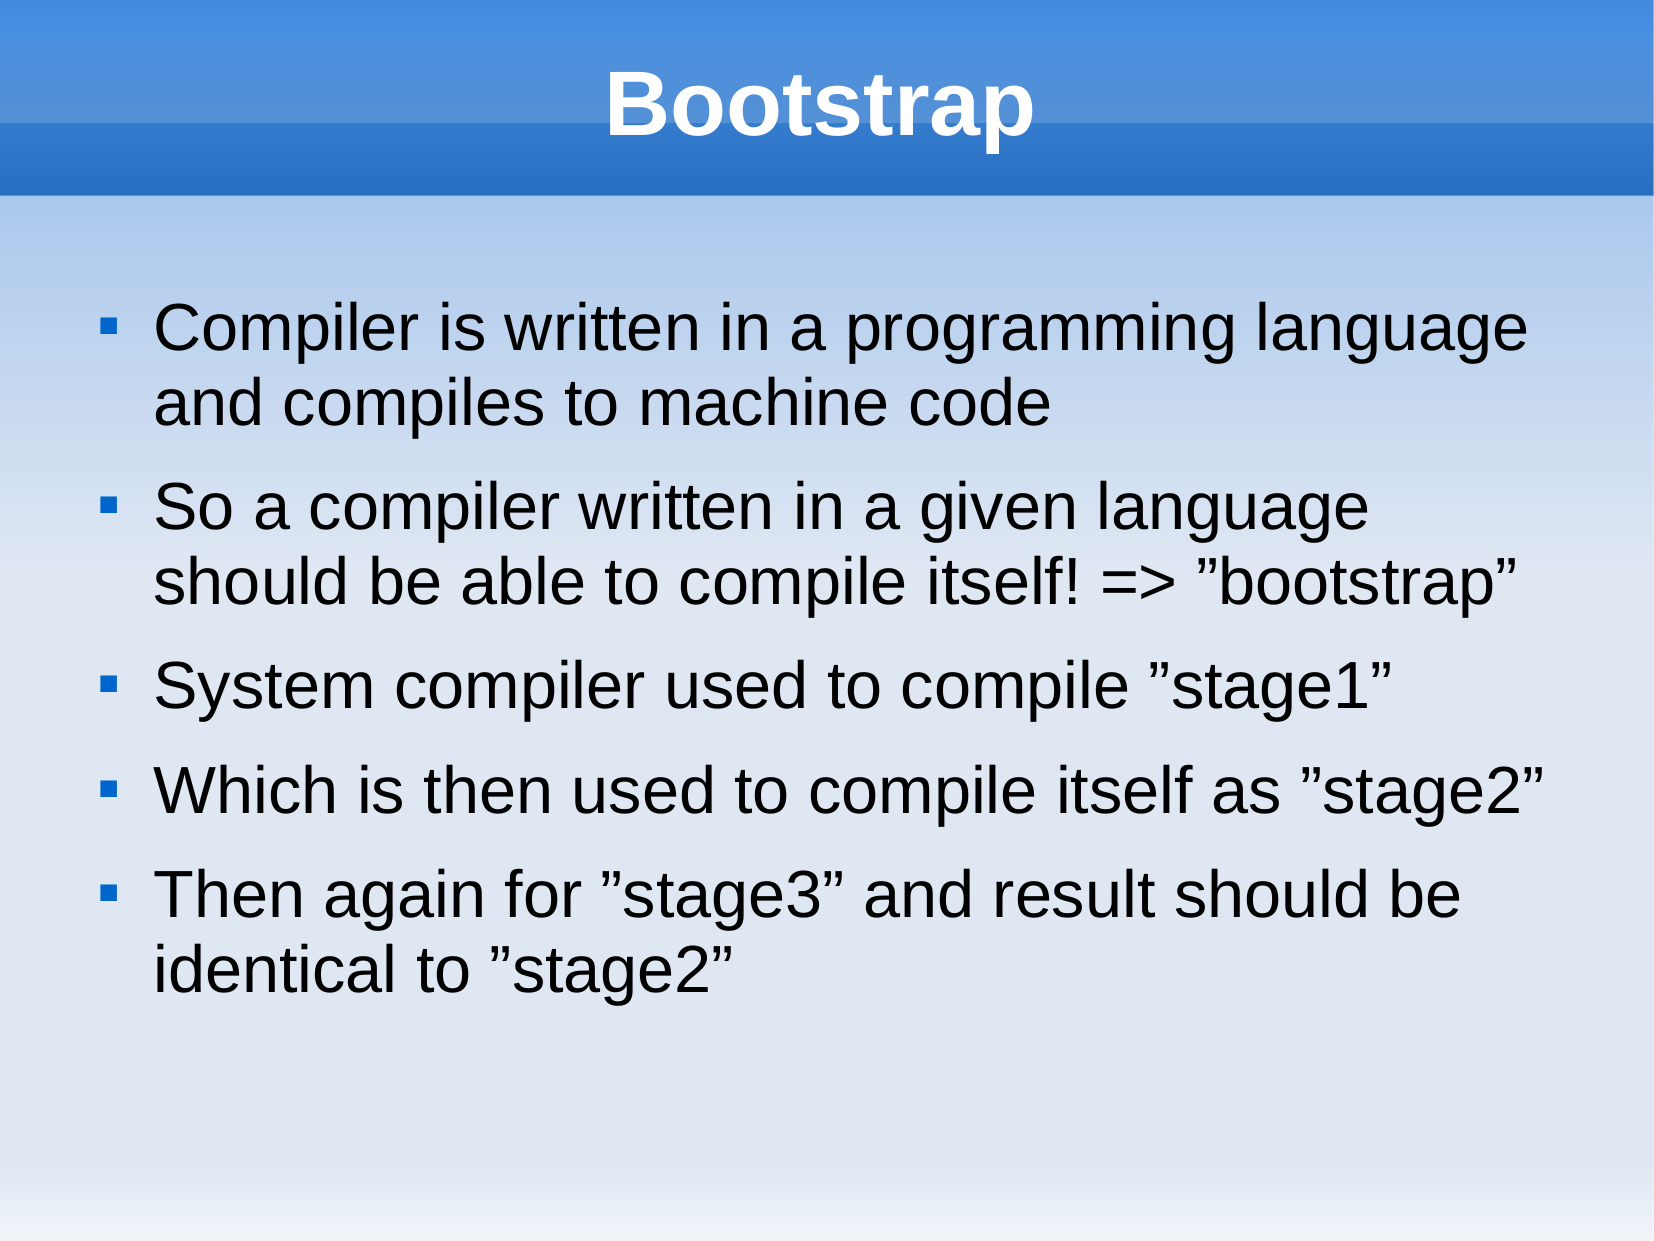

# Bootstrap
Compiler is written in a programming language and compiles to machine code
So a compiler written in a given language should be able to compile itself! => ”bootstrap”
System compiler used to compile ”stage1”
Which is then used to compile itself as ”stage2”
Then again for ”stage3” and result should be identical to ”stage2”